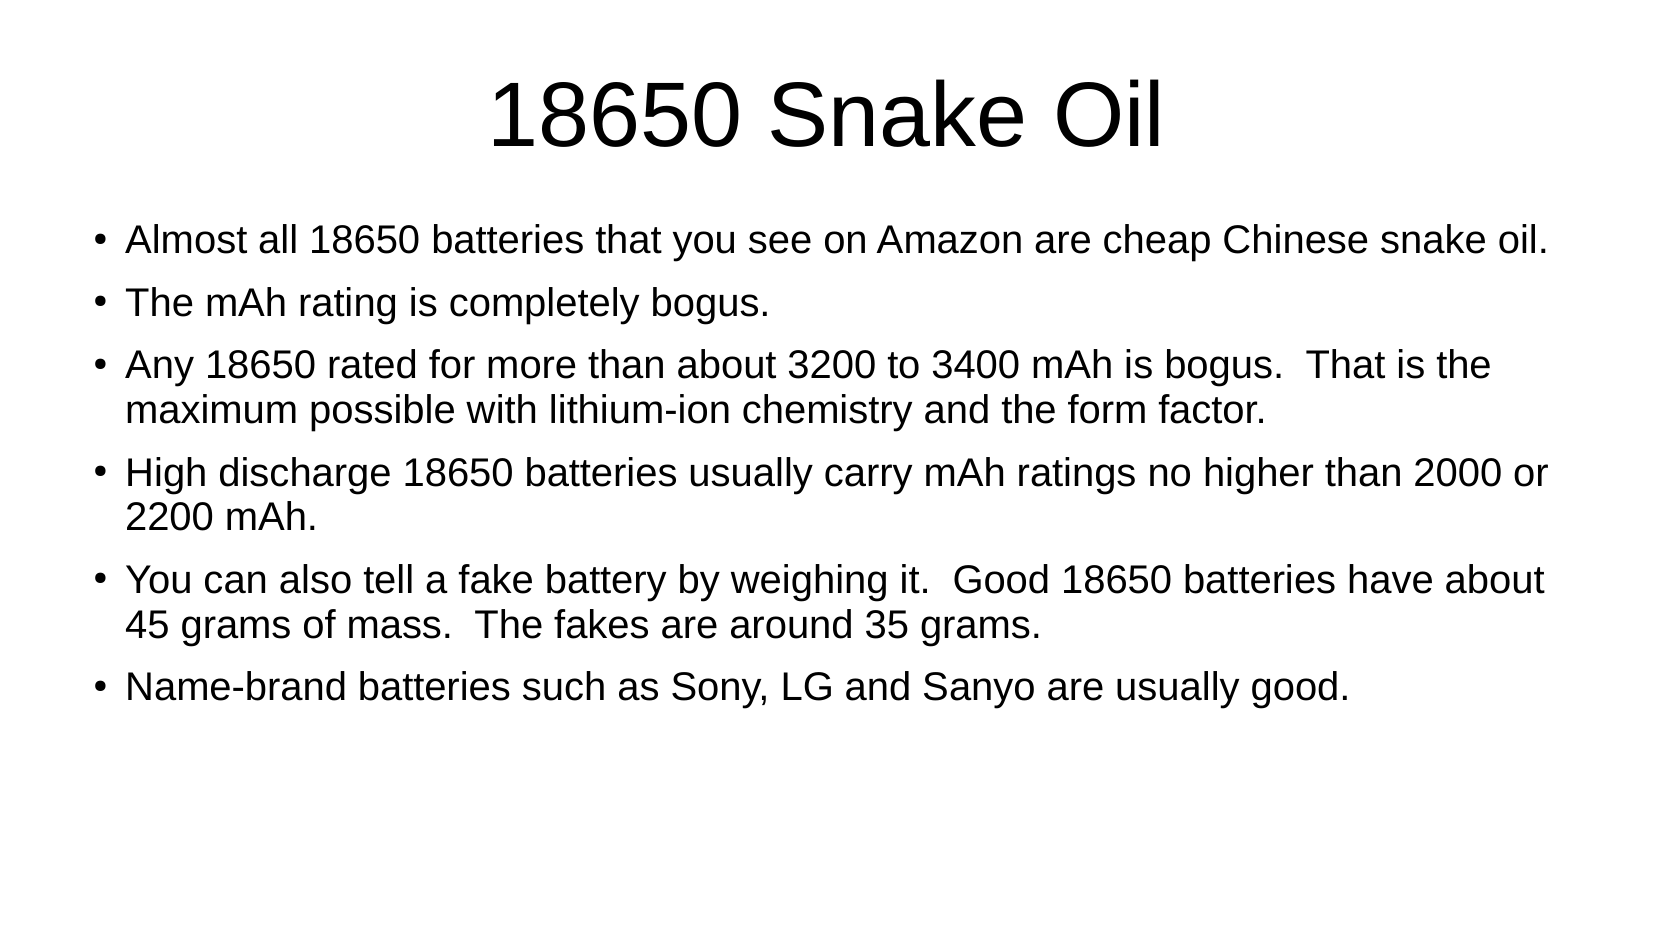

# 18650 Snake Oil
Almost all 18650 batteries that you see on Amazon are cheap Chinese snake oil.
The mAh rating is completely bogus.
Any 18650 rated for more than about 3200 to 3400 mAh is bogus. That is the maximum possible with lithium-ion chemistry and the form factor.
High discharge 18650 batteries usually carry mAh ratings no higher than 2000 or 2200 mAh.
You can also tell a fake battery by weighing it. Good 18650 batteries have about 45 grams of mass. The fakes are around 35 grams.
Name-brand batteries such as Sony, LG and Sanyo are usually good.